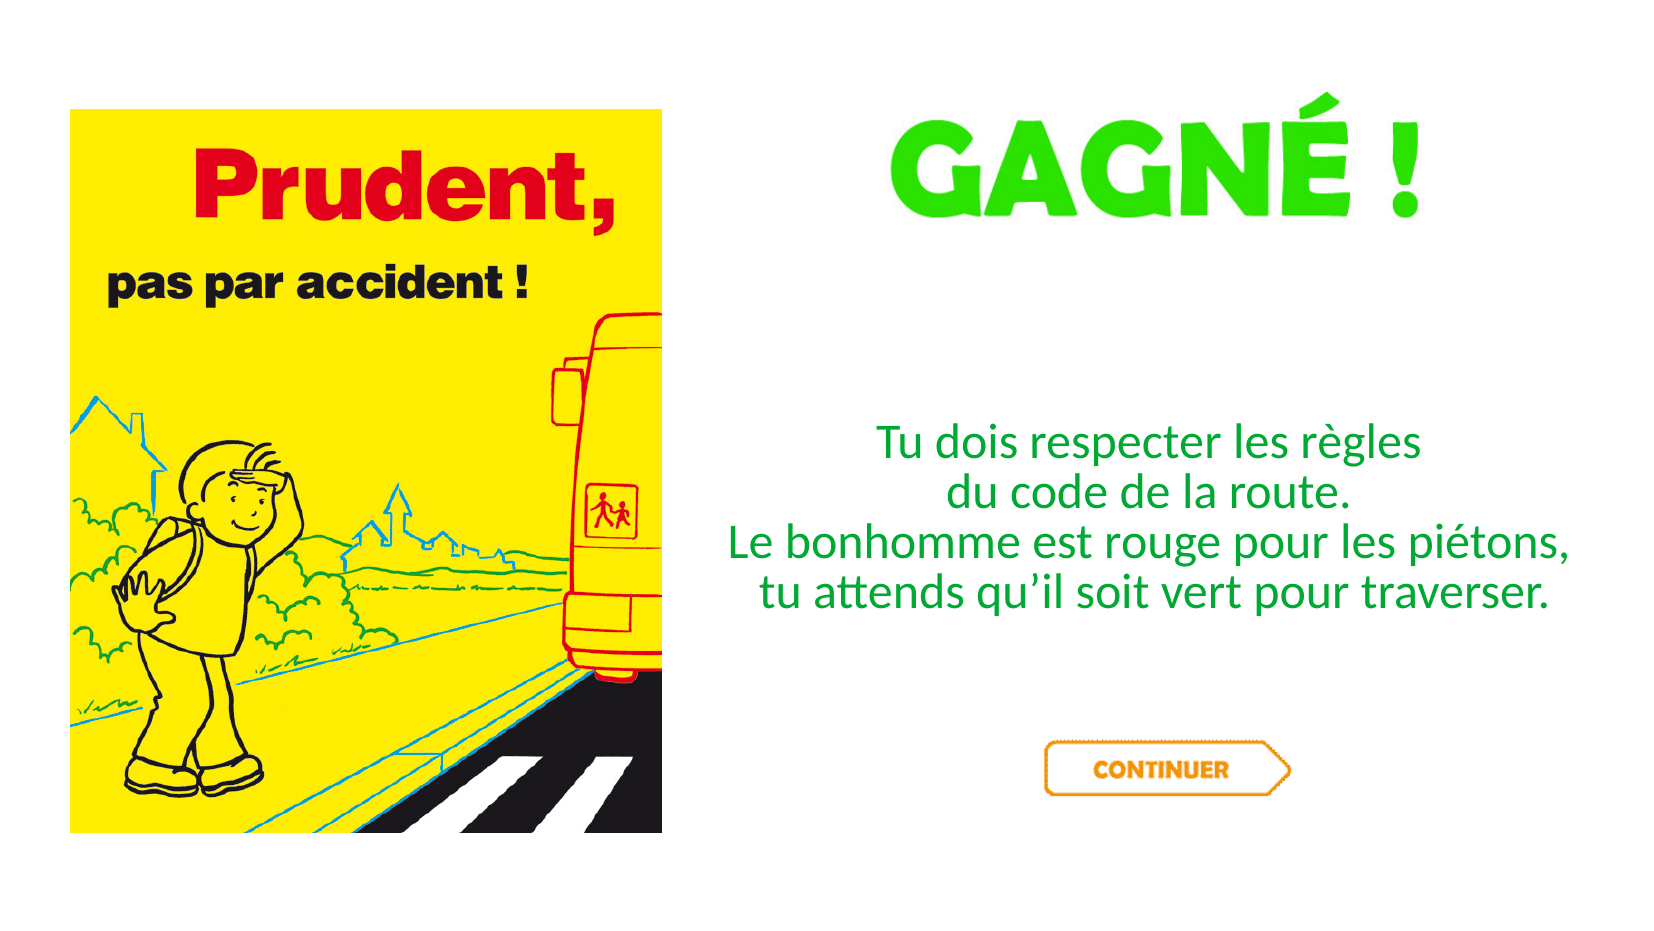

Tu dois respecter les règles
du code de la route.
Le bonhomme est rouge pour les piétons,
tu attends qu’il soit vert pour traverser.